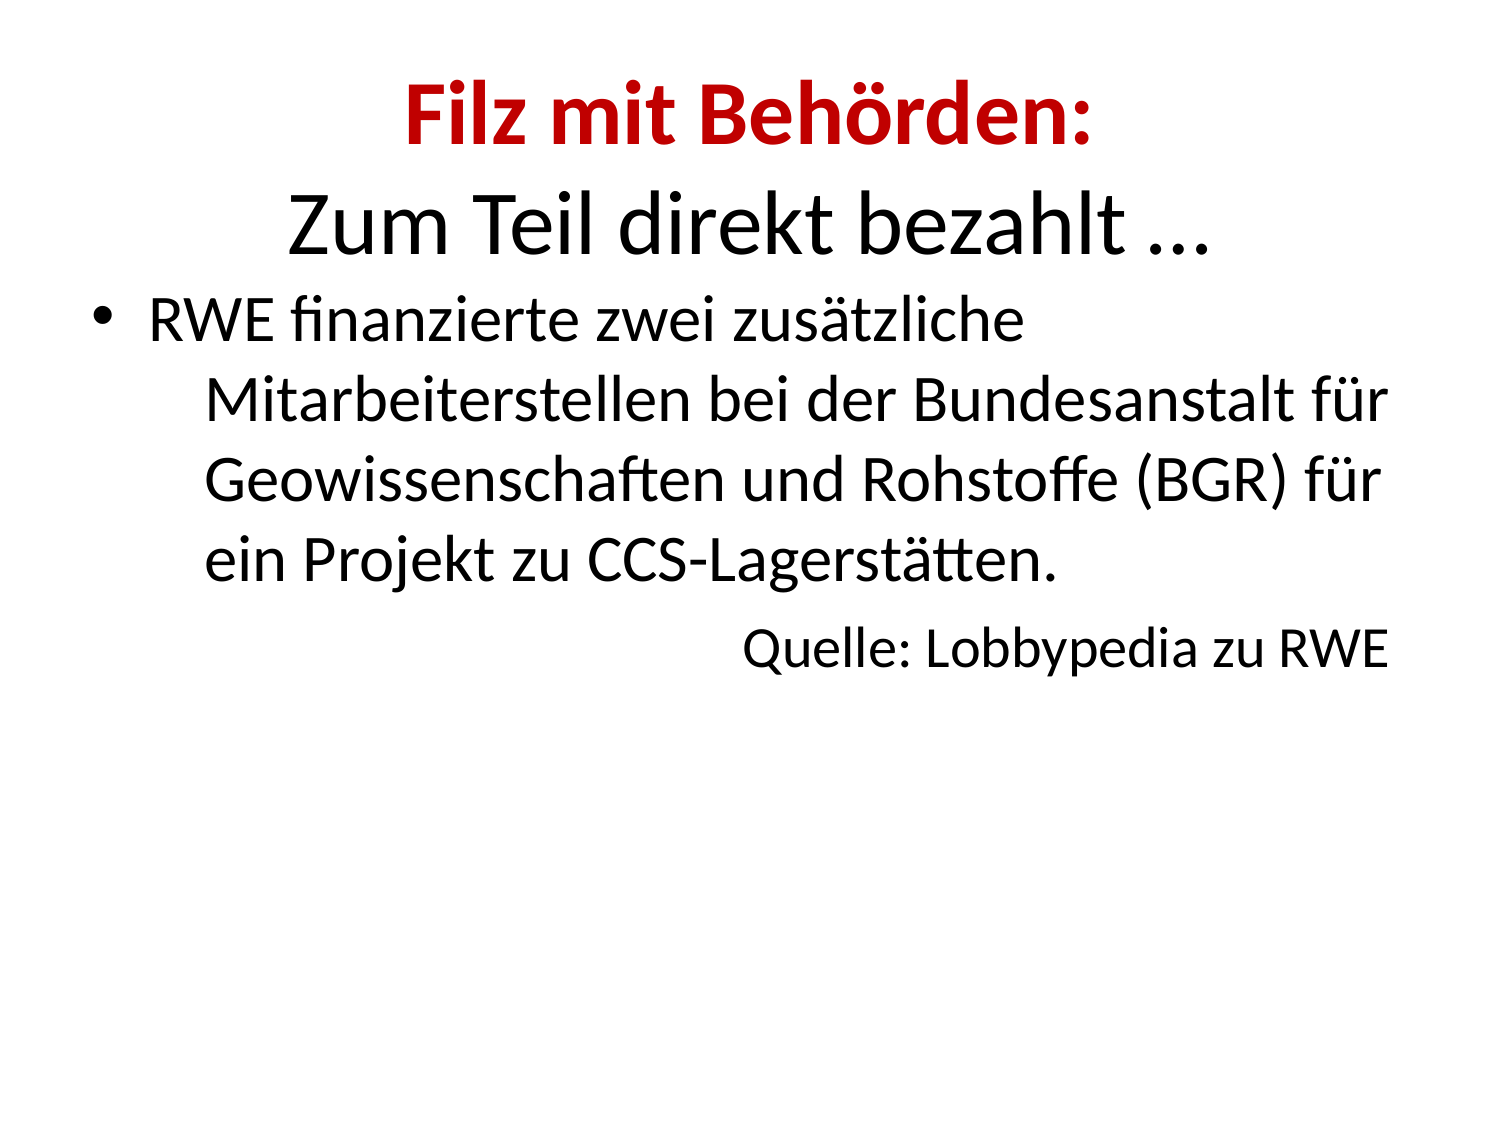

# Filz mit Behörden: Zum Teil direkt bezahlt …
RWE finanzierte zwei zusätzliche Mitarbeiterstellen bei der Bundesanstalt für Geowissenschaften und Rohstoffe (BGR) für ein Projekt zu CCS-Lagerstätten.
Quelle: Lobbypedia zu RWE